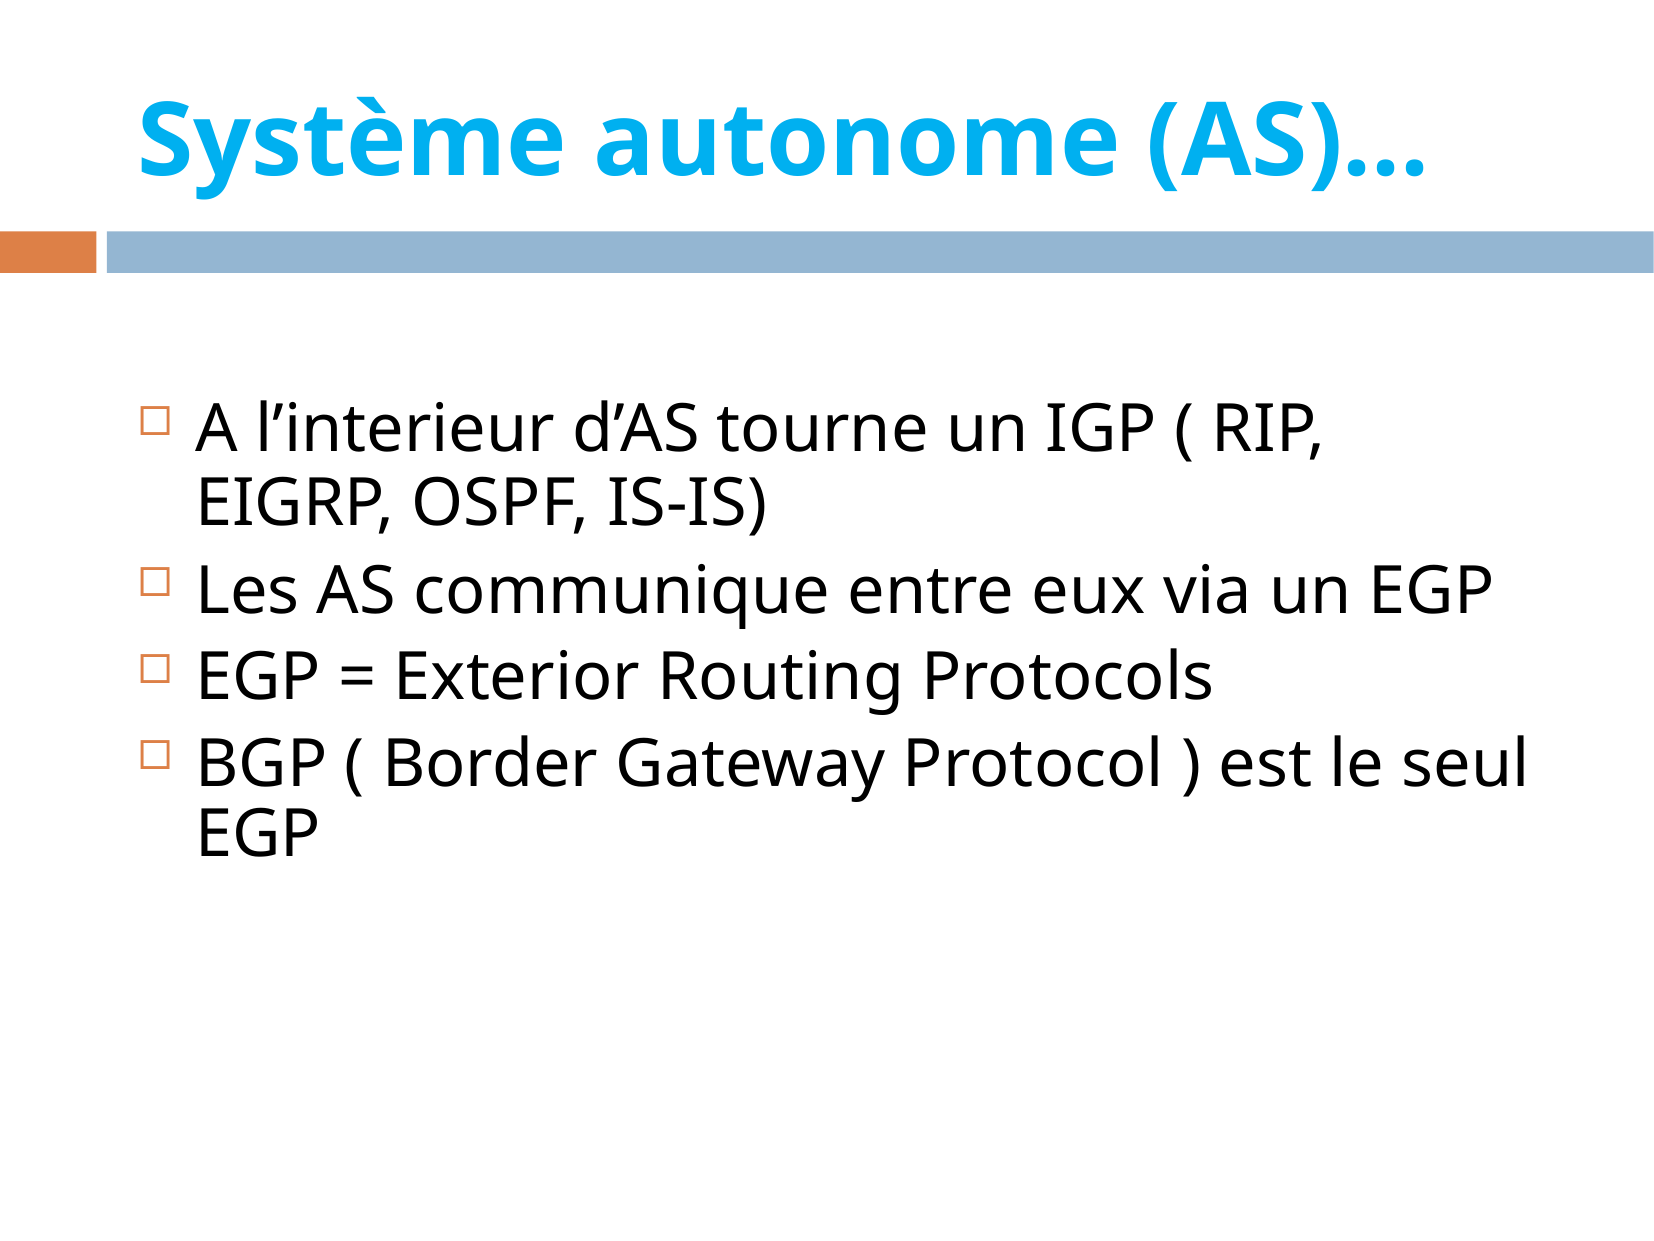

# Système autonome (AS)...
A l’interieur d’AS tourne un IGP ( RIP, EIGRP, OSPF, IS-IS)
Les AS communique entre eux via un EGP
EGP = Exterior Routing Protocols
BGP ( Border Gateway Protocol ) est le seul EGP